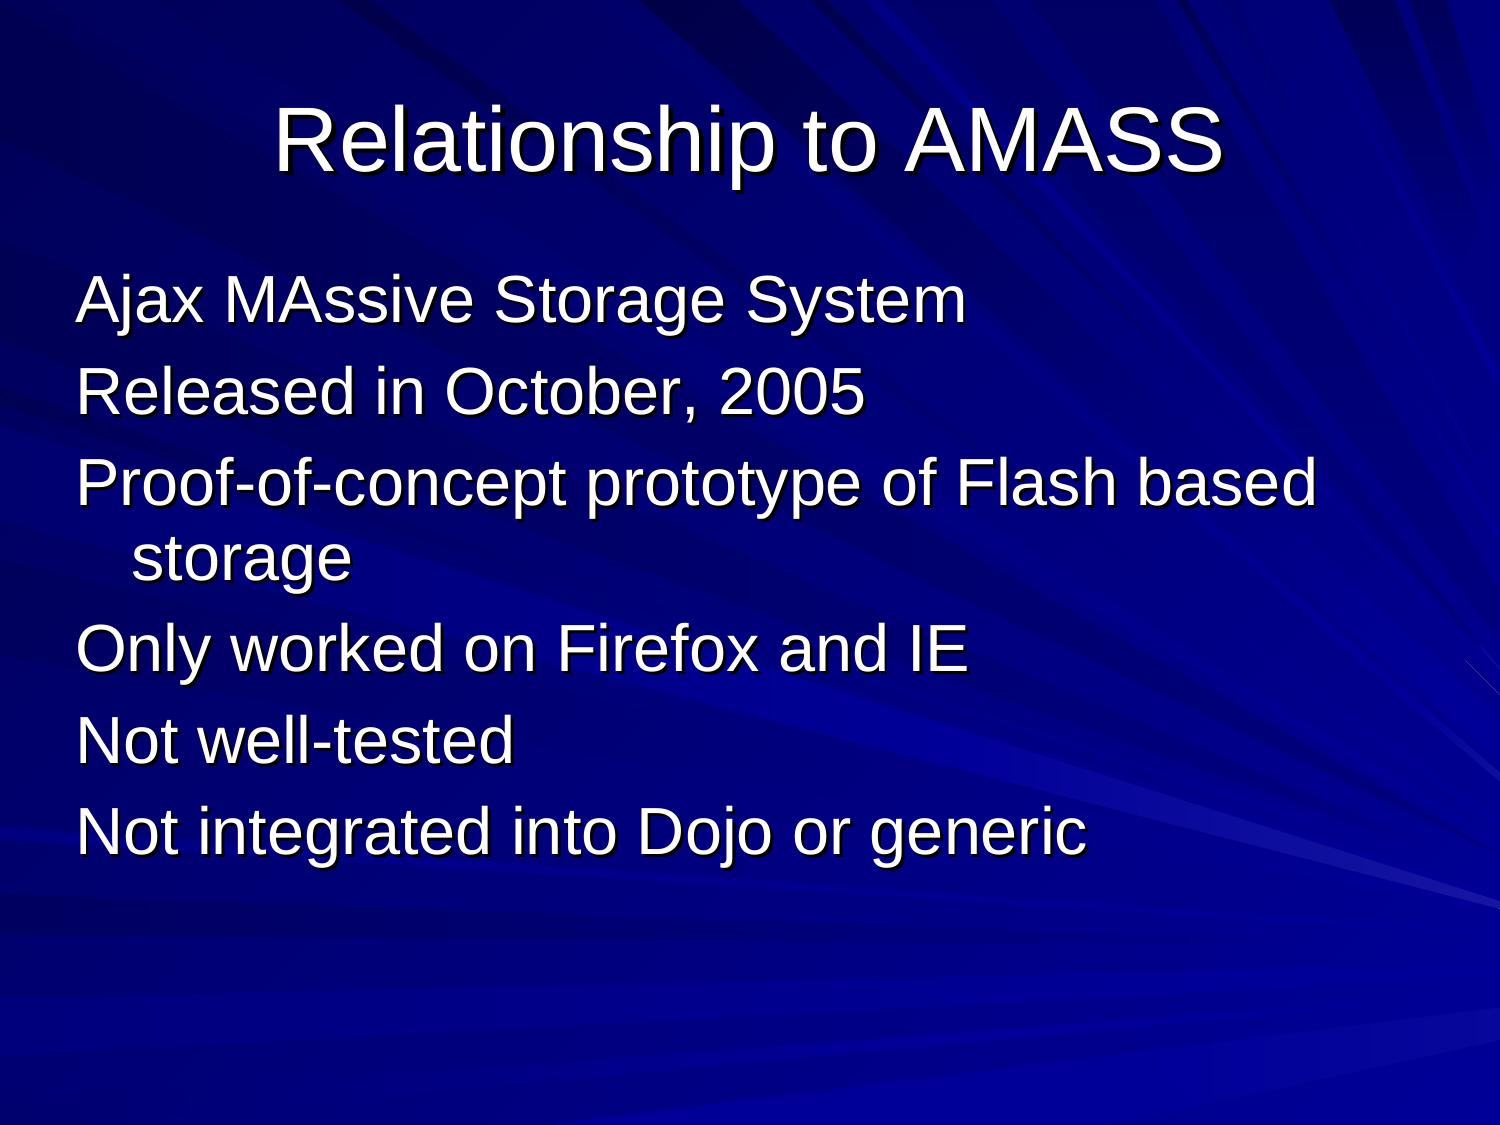

# Relationship to AMASS
Ajax MAssive Storage System
Released in October, 2005
Proof-of-concept prototype of Flash based storage
Only worked on Firefox and IE
Not well-tested
Not integrated into Dojo or generic